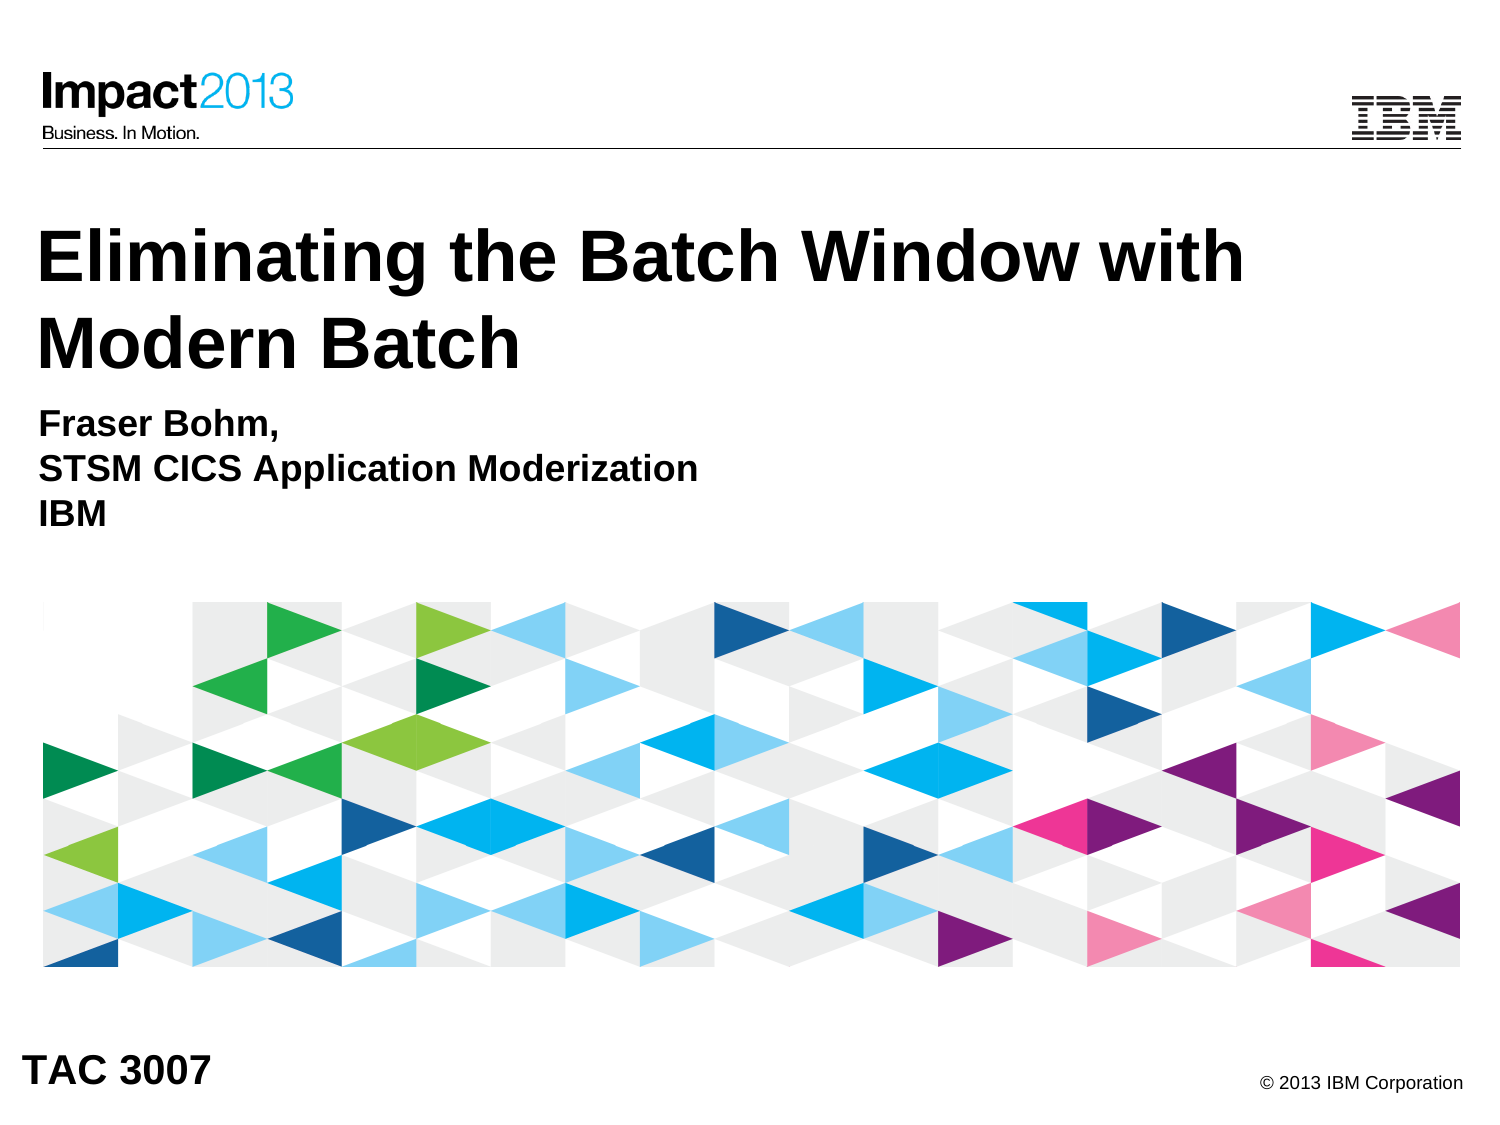

# Eliminating the Batch Window with Modern Batch
Fraser Bohm,
STSM CICS Application Moderization
IBM
TAC 3007